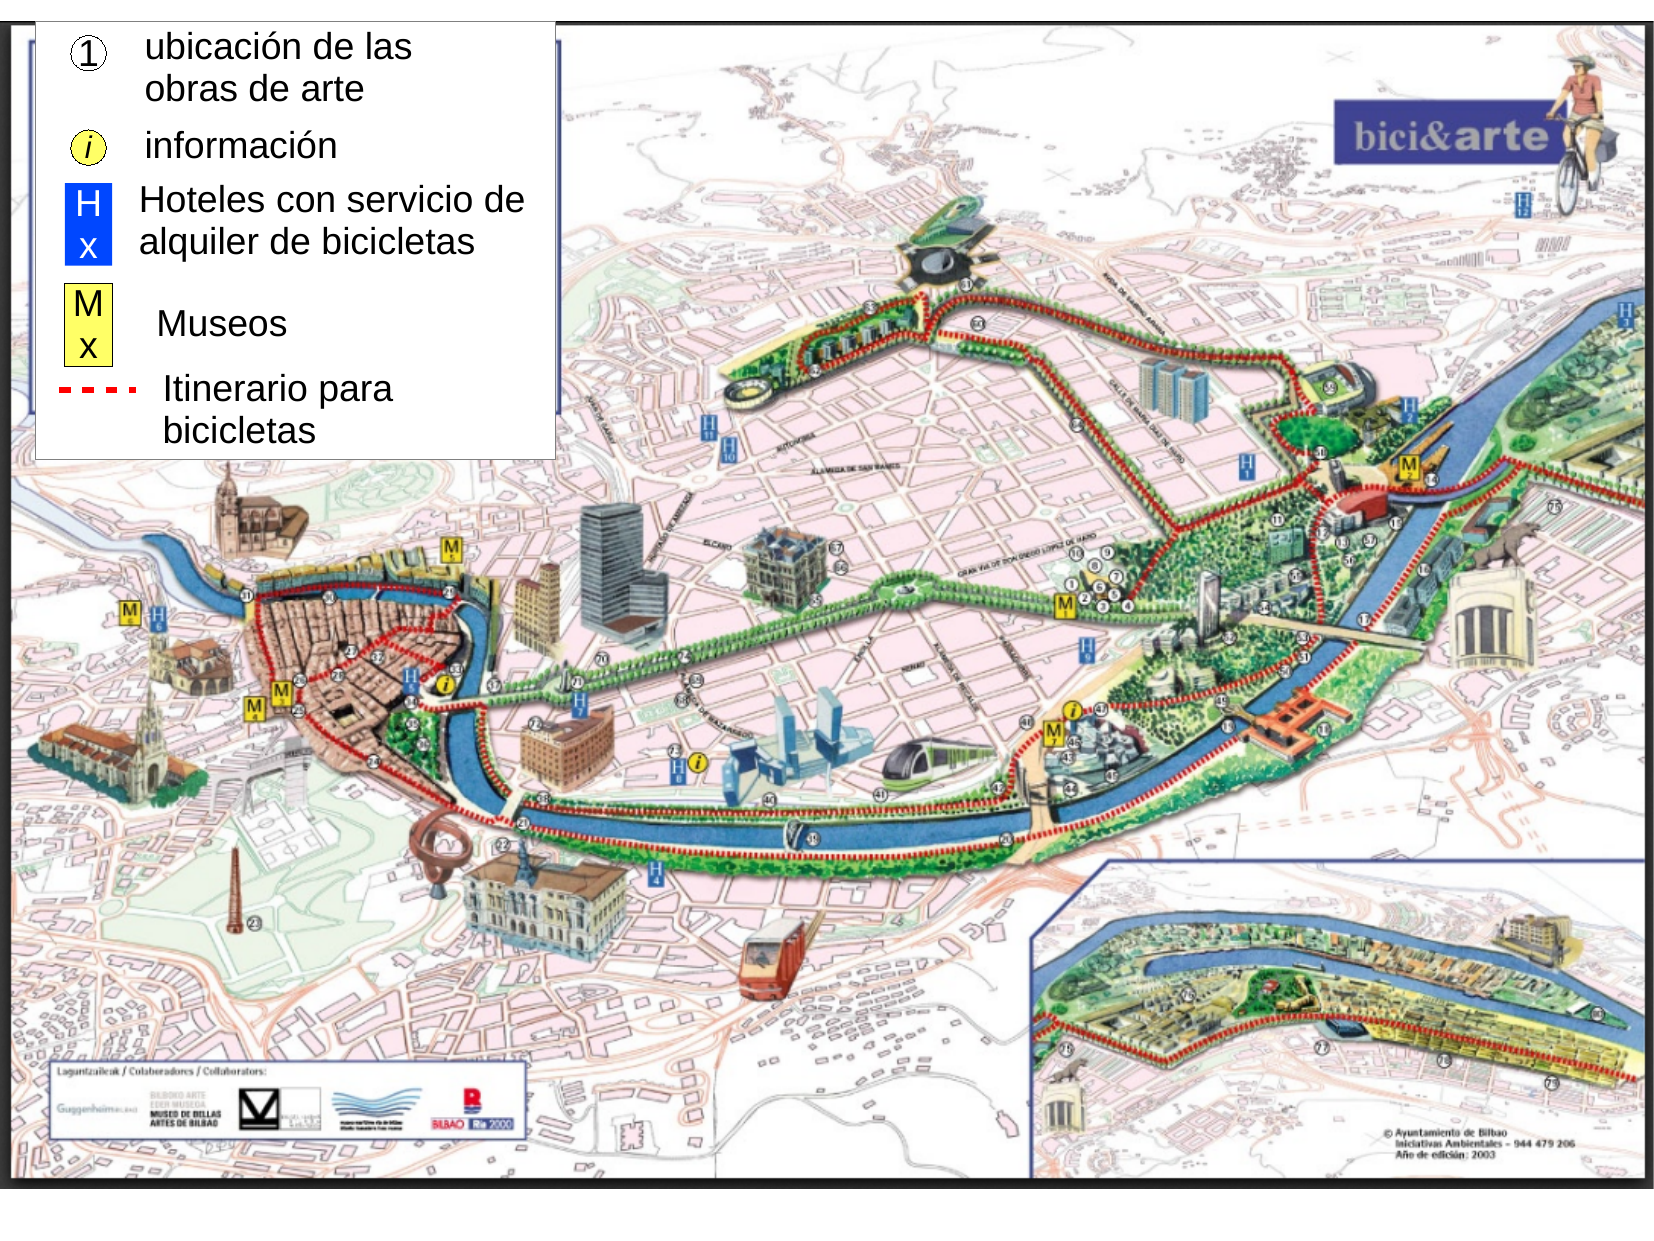

ubicación de las obras de arte
1
información
i
Hoteles con servicio de alquiler de bicicletas
H
x
M
x
Museos
Itinerario para bicicletas